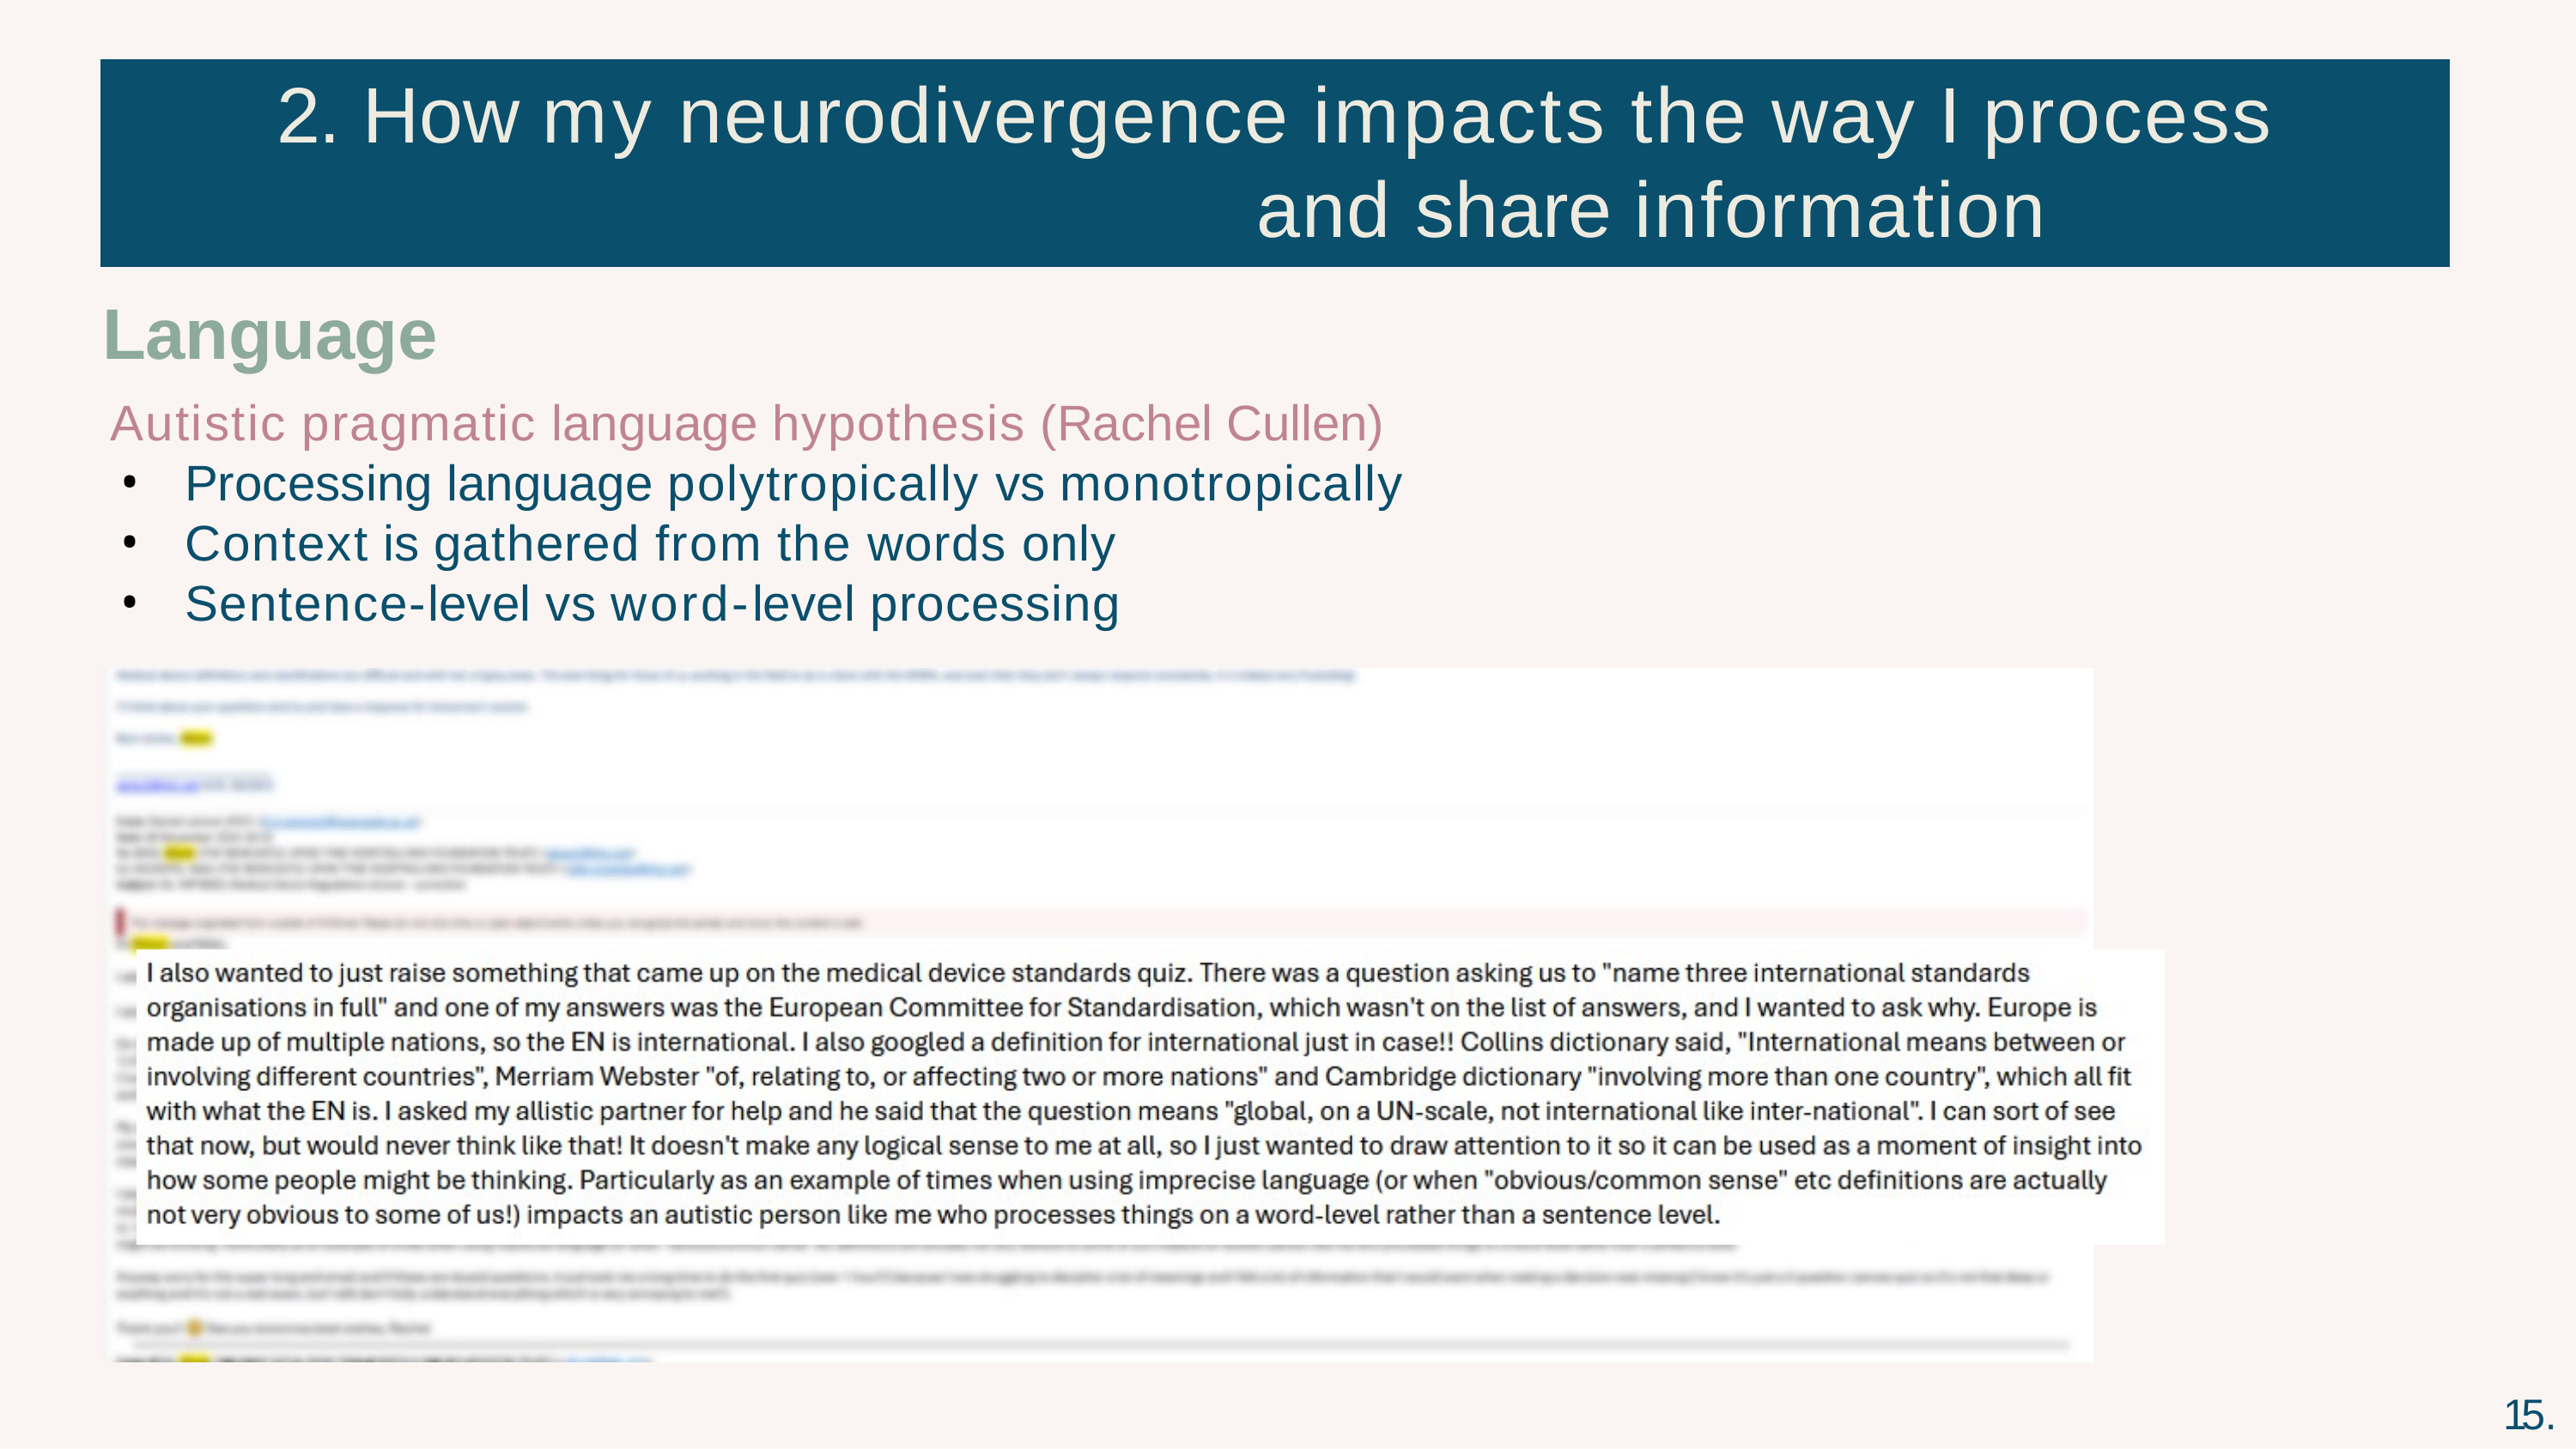

# 2. How my neurodivergence impacts the way I process and share information
Language
Autistic pragmatic language hypothesis (Rachel Cullen)
Processing language polytropically vs monotropically
Context is gathered from the words only
Sentence-level vs word-level processing